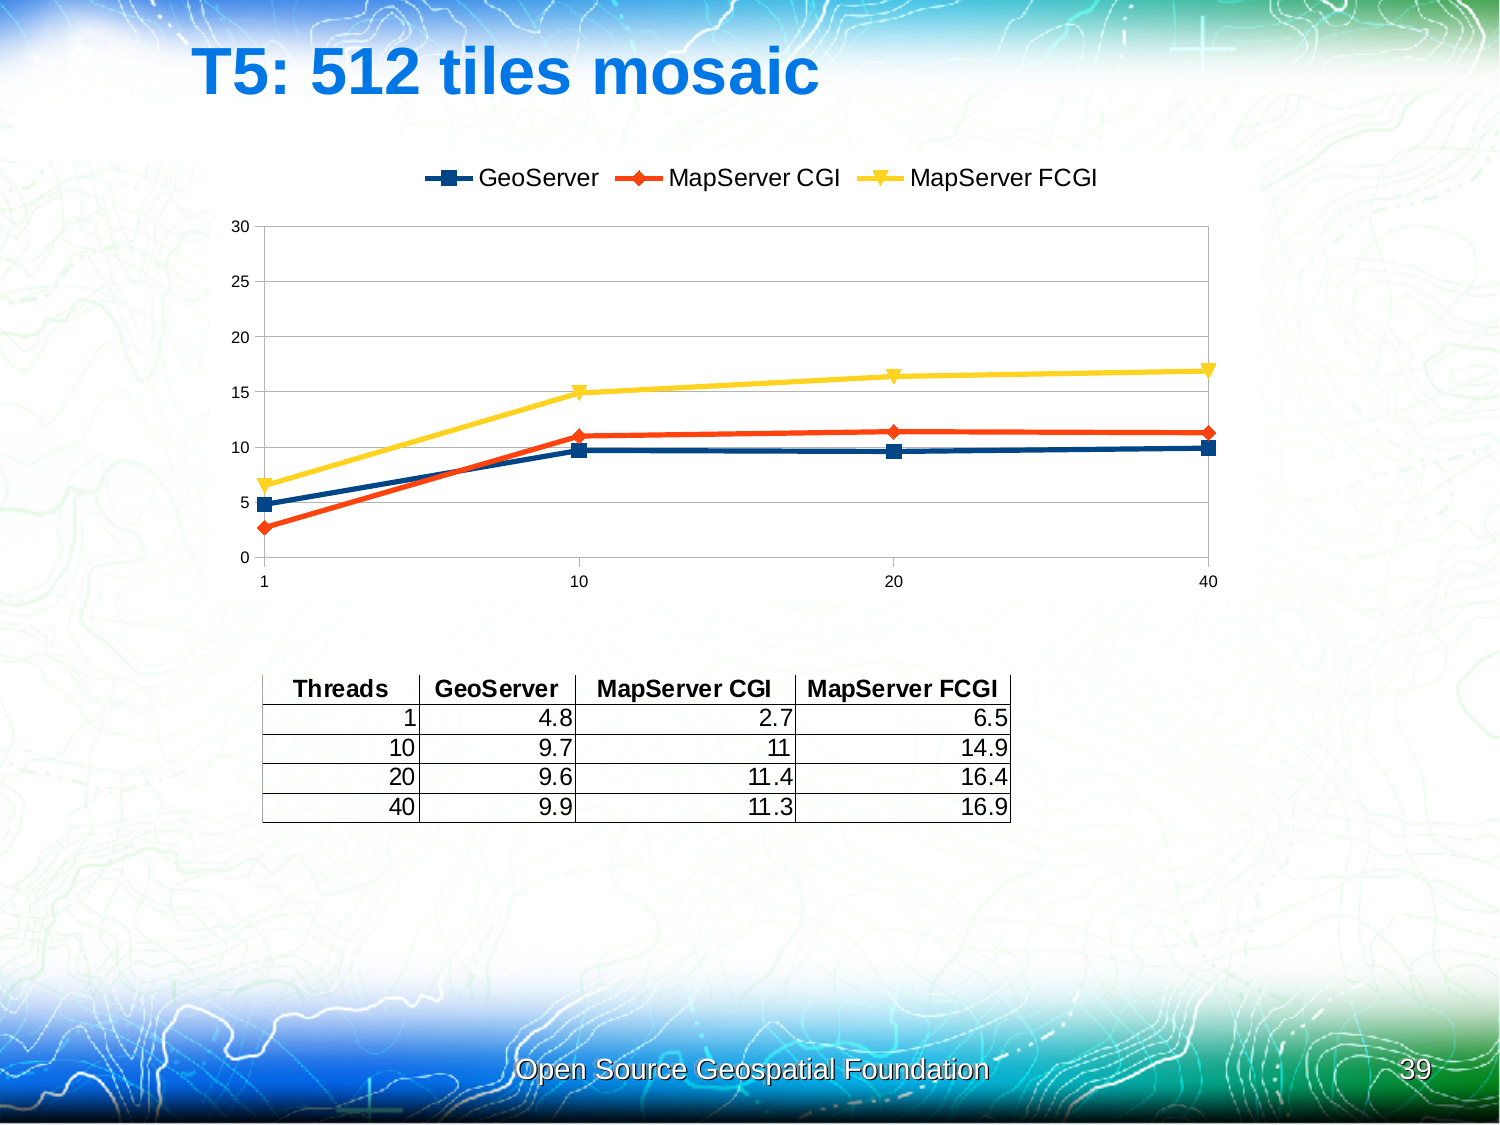

# T5: 512 tiles mosaic
### Chart
| Category | GeoServer | MapServer CGI | MapServer FCGI |
|---|---|---|---|
| 1 | 4.8 | 2.7 | 6.5 |
| 10 | 9.7 | 11.0 | 14.9 |
| 20 | 9.6 | 11.4 | 16.4 |
| 40 | 9.9 | 11.3 | 16.9 |Open Source Geospatial Foundation
39